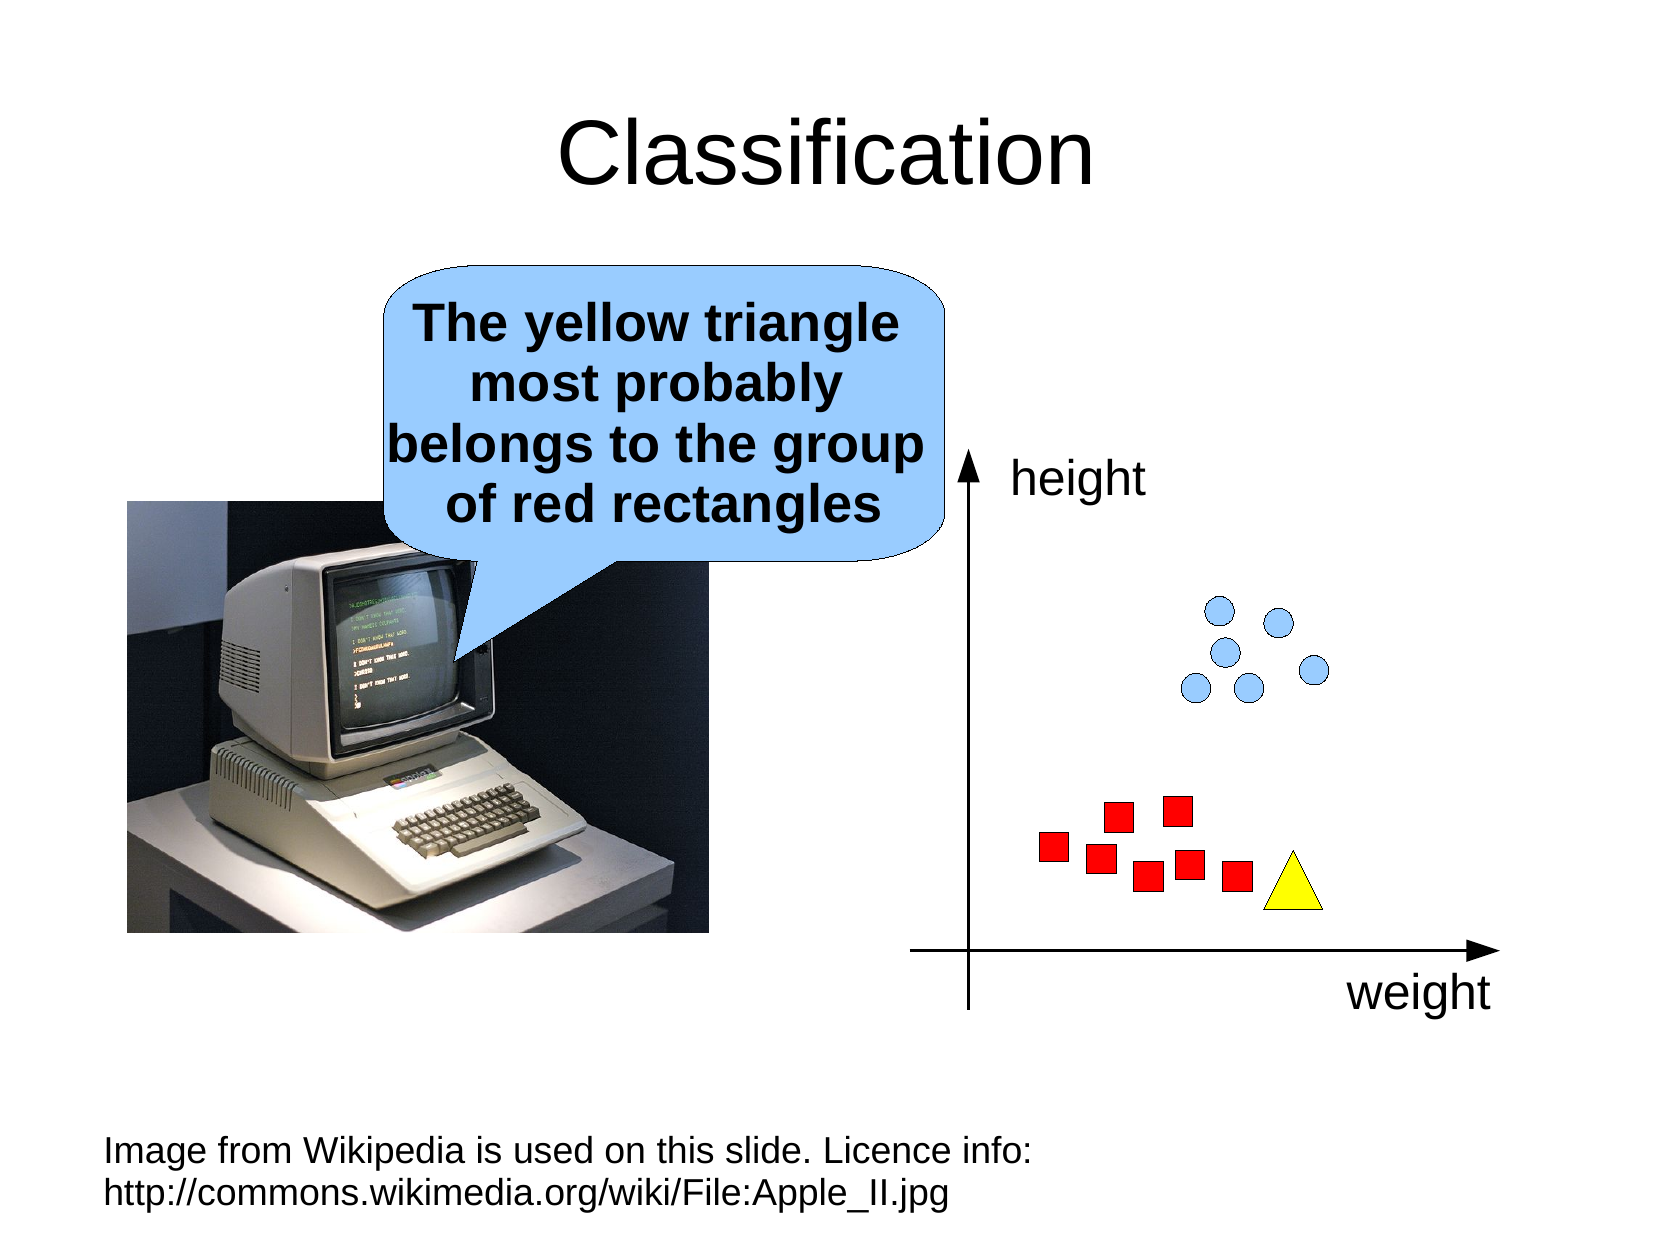

# Classification
The yellow triangle
most probably
belongs to the group
of red rectangles
height
weight
Image from Wikipedia is used on this slide. Licence info: http://commons.wikimedia.org/wiki/File:Apple_II.jpg